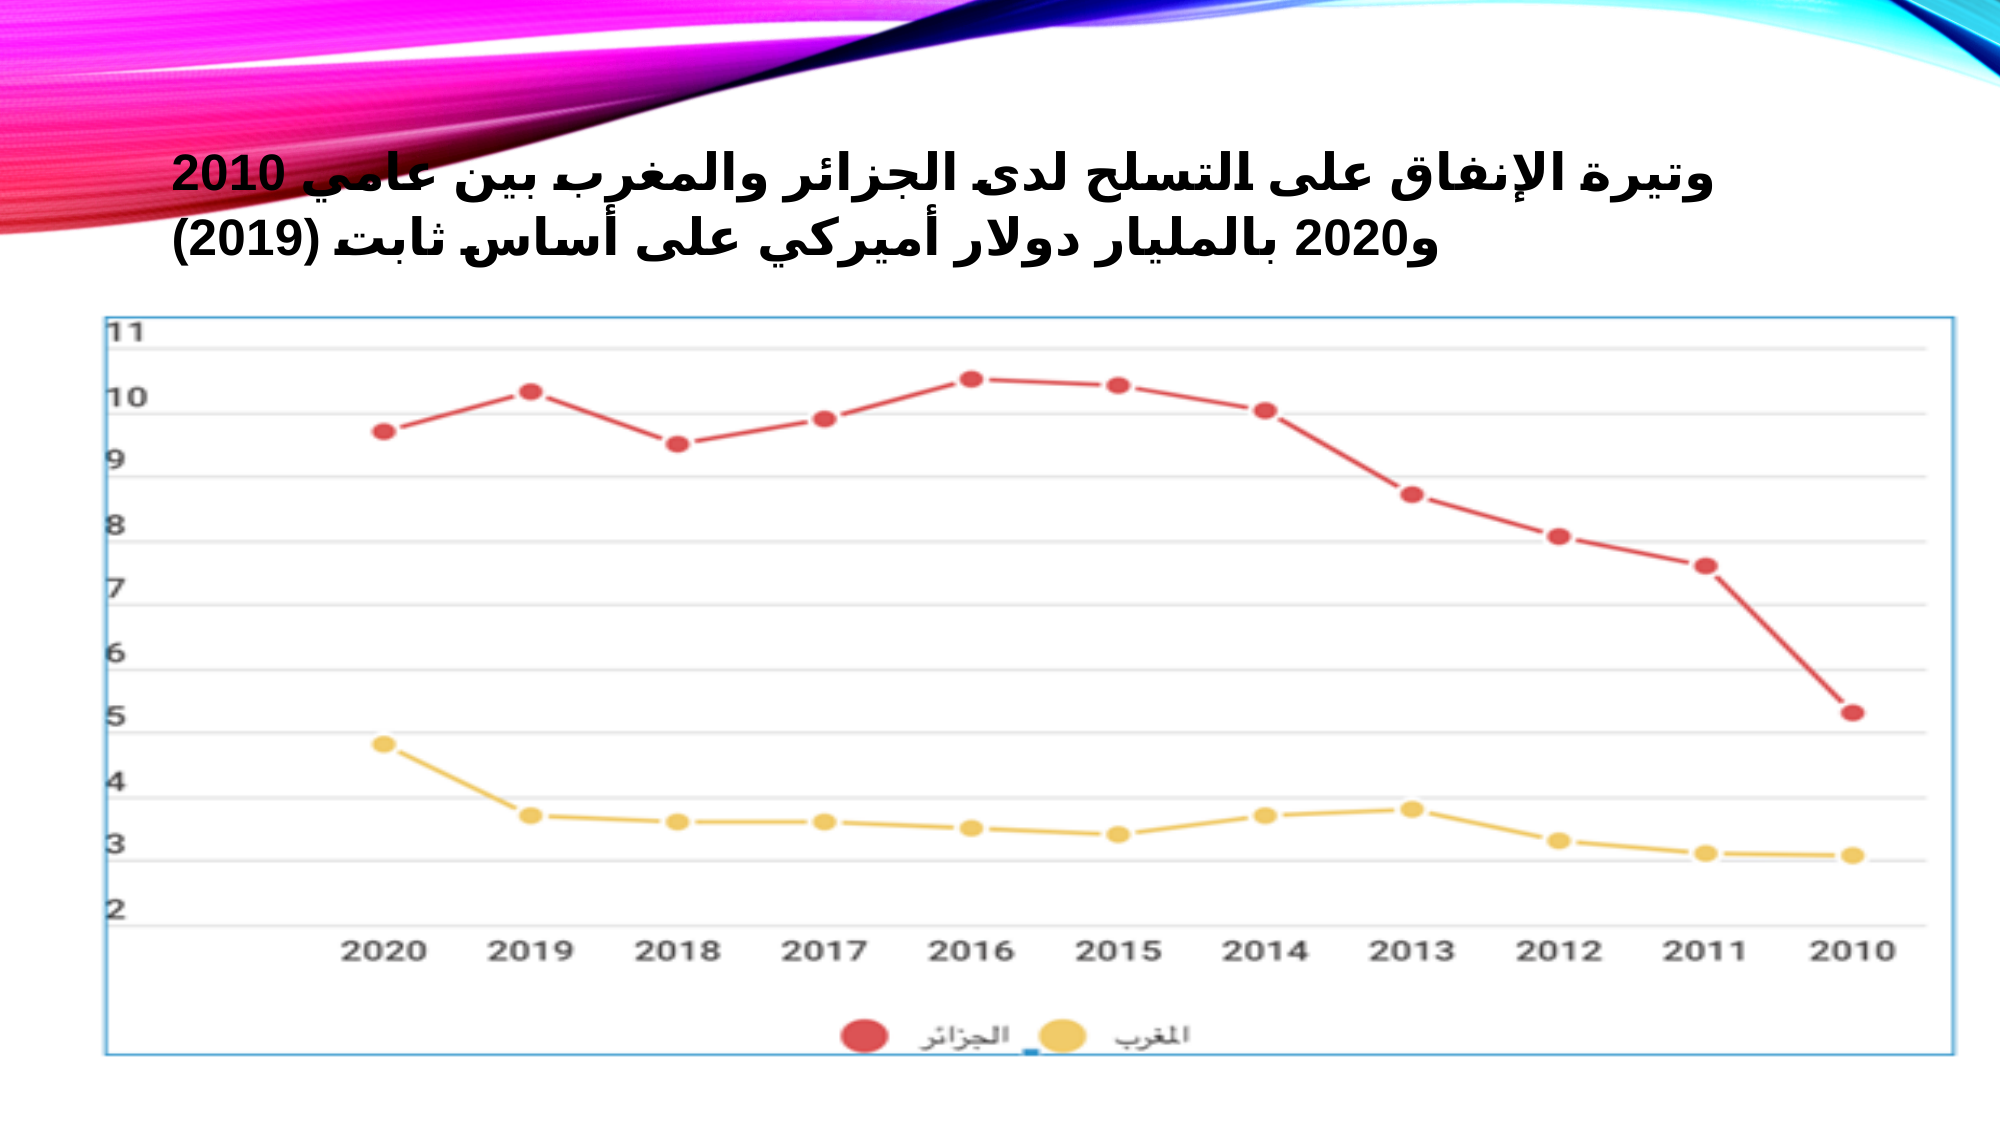

# وتيرة الإنفاق على التسلح لدى الجزائر والمغرب بين عامي 2010 و2020 بالمليار دولار أميركي على أساس ثابت (2019)